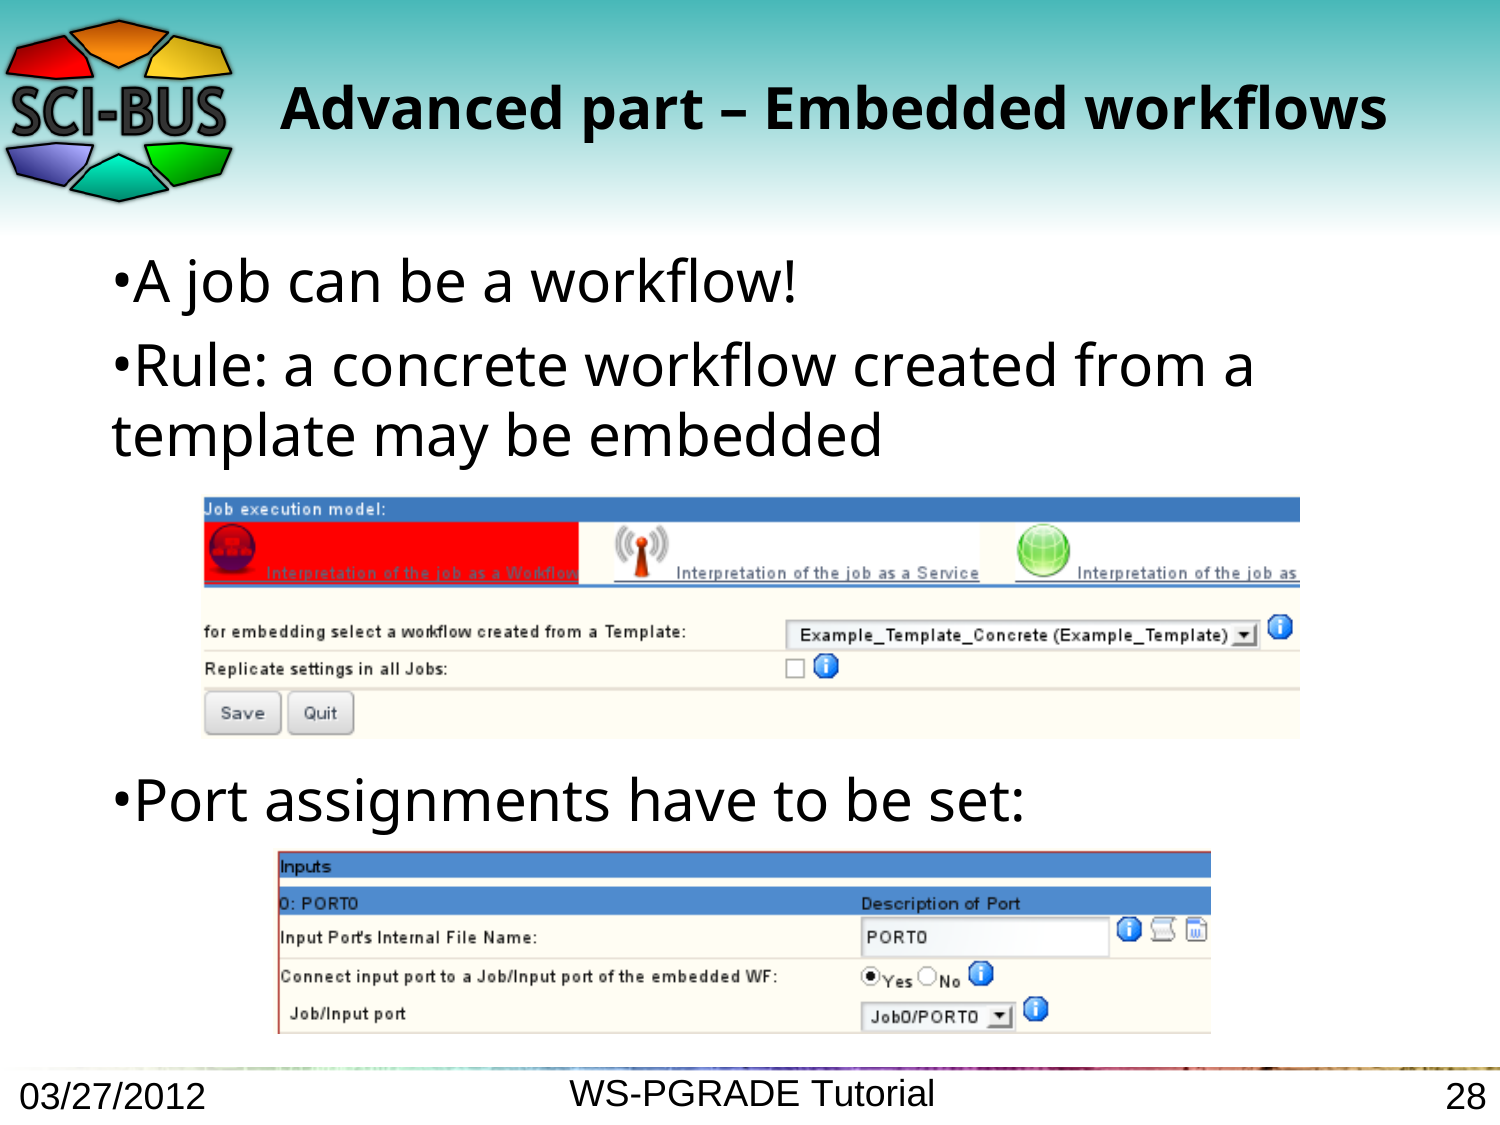

# Advanced part – Embedded workflows
A job can be a workflow!
Rule: a concrete workflow created from a template may be embedded
Port assignments have to be set:
Footer
5/29/2006
28